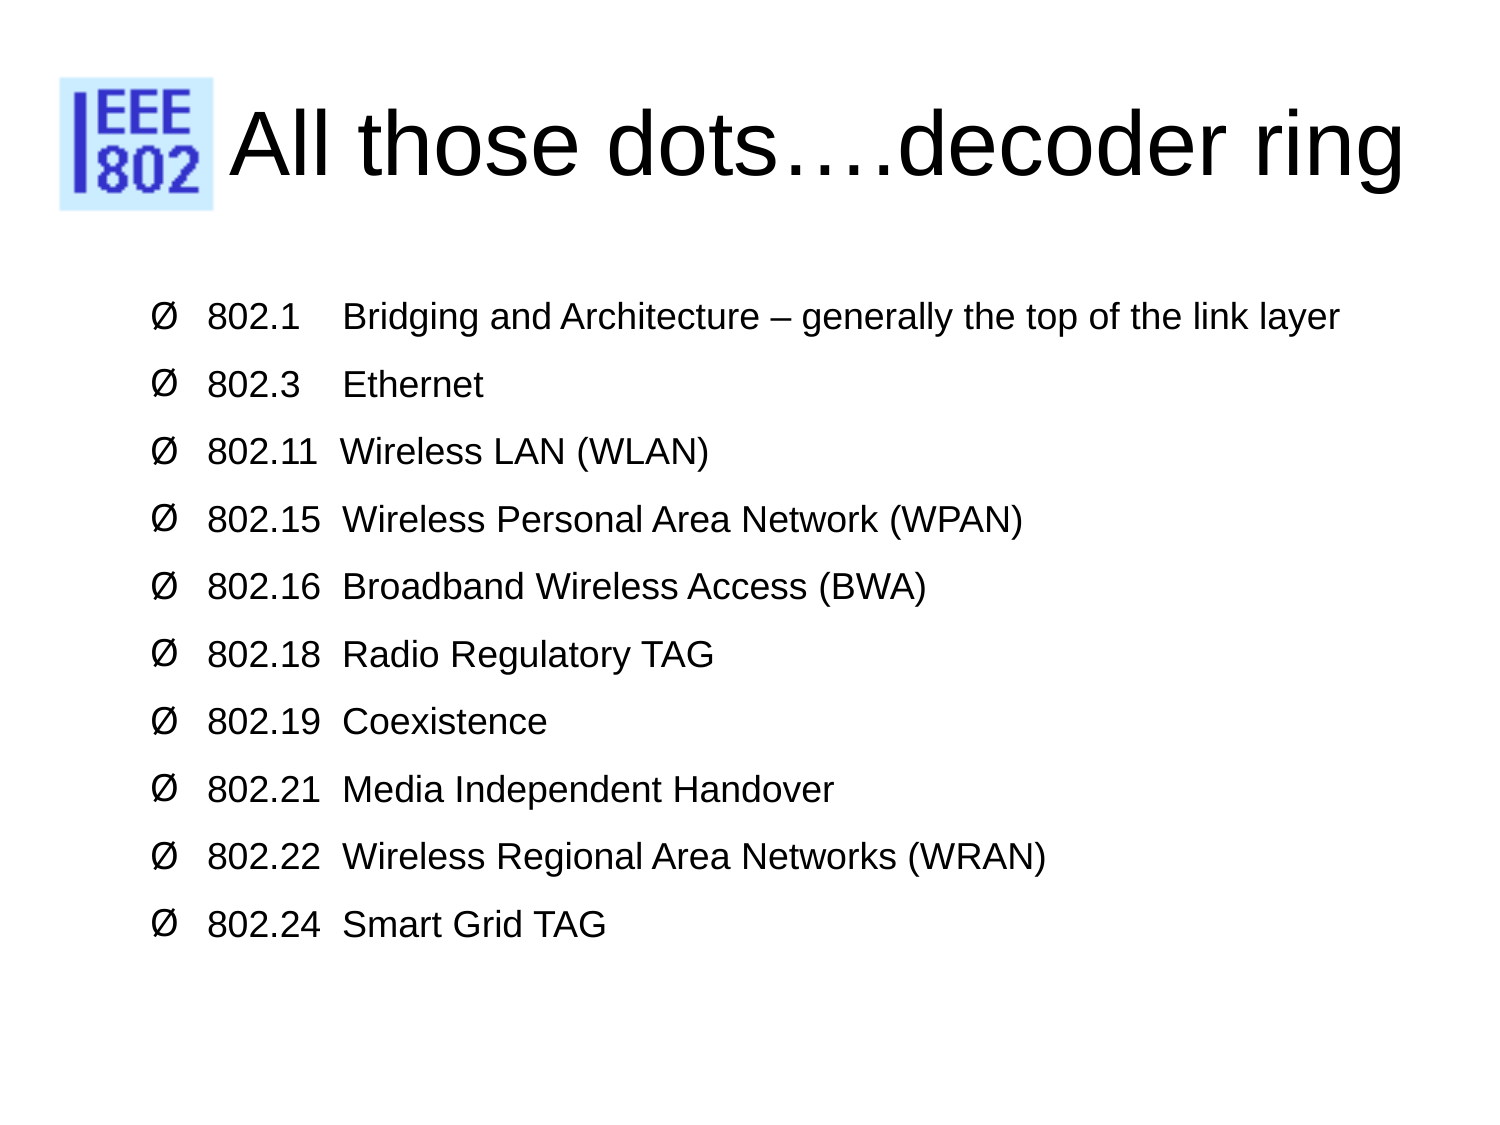

All those dots….decoder ring
 802.1 Bridging and Architecture – generally the top of the link layer
 802.3 Ethernet
 802.11 Wireless LAN (WLAN)
 802.15 Wireless Personal Area Network (WPAN)
 802.16 Broadband Wireless Access (BWA)
 802.18 Radio Regulatory TAG
 802.19 Coexistence
 802.21 Media Independent Handover
 802.22 Wireless Regional Area Networks (WRAN)
 802.24 Smart Grid TAG